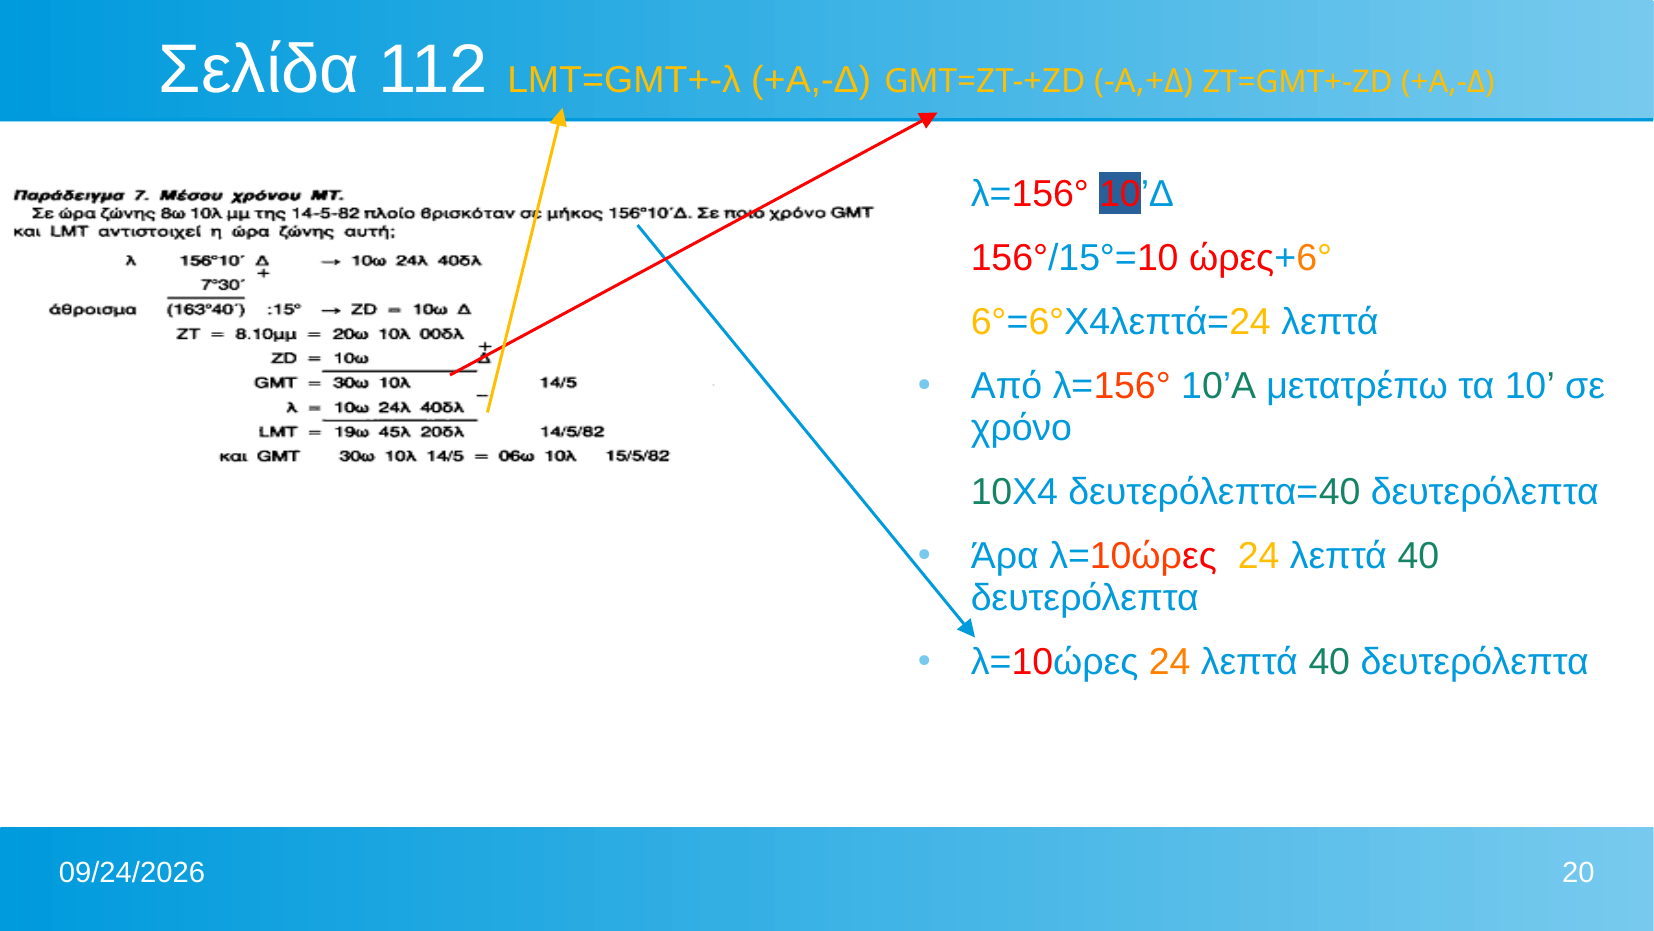

# Σελίδα 112 LMT=GMT+-λ (+Α,-Δ) GMT=ZT-+ZD (-Α,+Δ) ZT=GMT+-ZD (+A,-Δ)
λ=156° 10’Δ
156°/15°=10 ώρες+6°
6°=6°Χ4λεπτά=24 λεπτά
Από λ=156° 10’Α μετατρέπω τα 10’ σε χρόνο
10Χ4 δευτερόλεπτα=40 δευτερόλεπτα
Άρα λ=10ώρες 24 λεπτά 40 δευτερόλεπτα
λ=10ώρες 24 λεπτά 40 δευτερόλεπτα
20